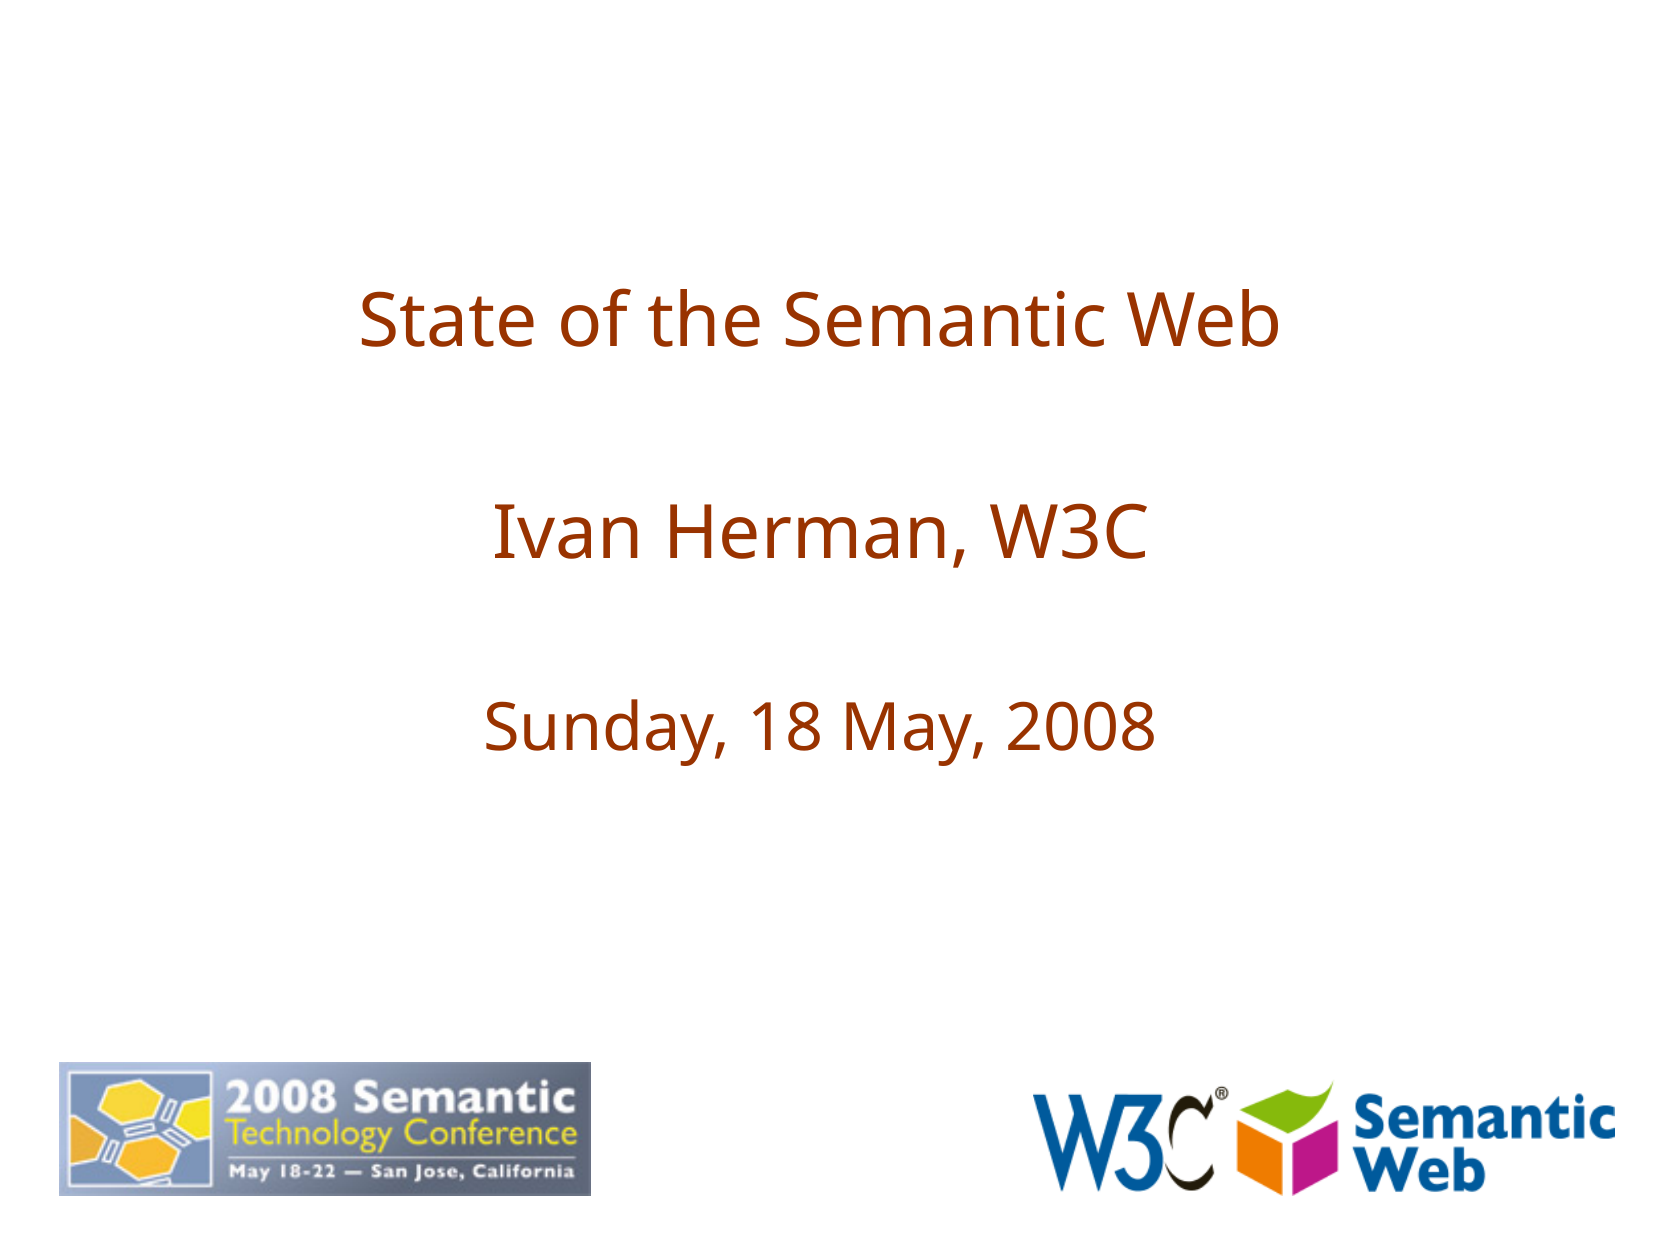

# State of the Semantic Web Ivan Herman, W3C Sunday, 18 May, 2008